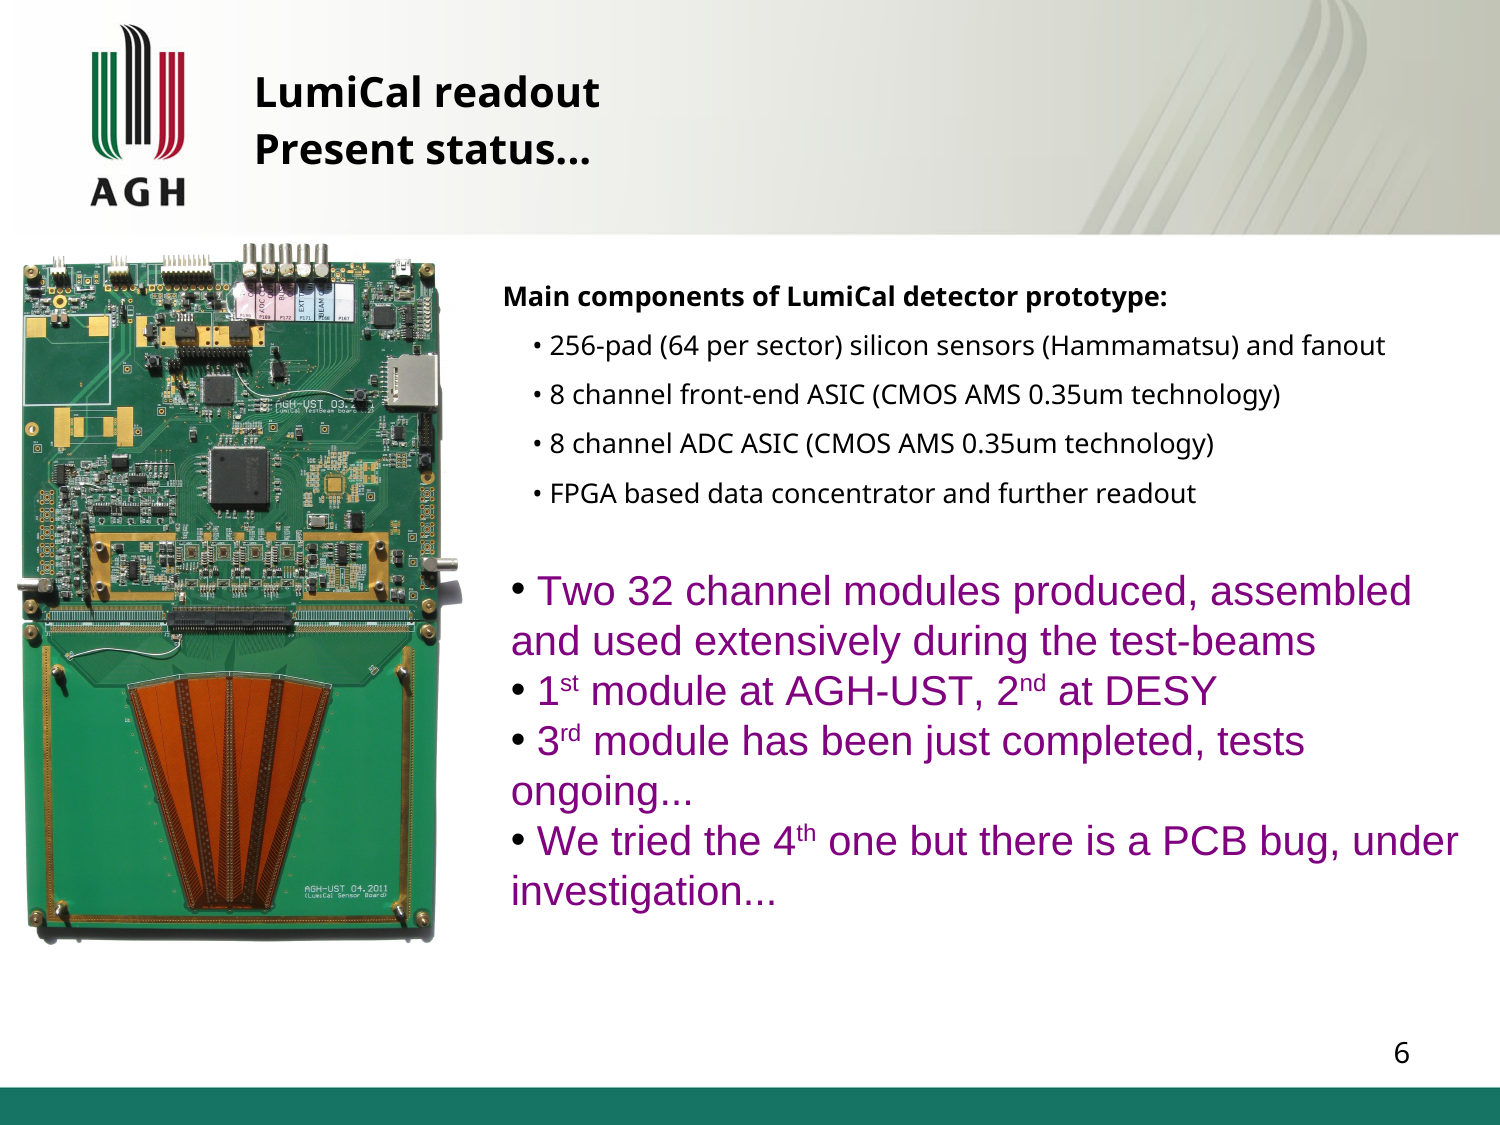

LumiCal readout
Present status...
# Main components of LumiCal detector prototype:
 256-pad (64 per sector) silicon sensors (Hammamatsu) and fanout
 8 channel front-end ASIC (CMOS AMS 0.35um technology)
 8 channel ADC ASIC (CMOS AMS 0.35um technology)
 FPGA based data concentrator and further readout
 Two 32 channel modules produced, assembled and used extensively during the test-beams
 1st module at AGH-UST, 2nd at DESY
 3rd module has been just completed, tests ongoing...
 We tried the 4th one but there is a PCB bug, under investigation...
6